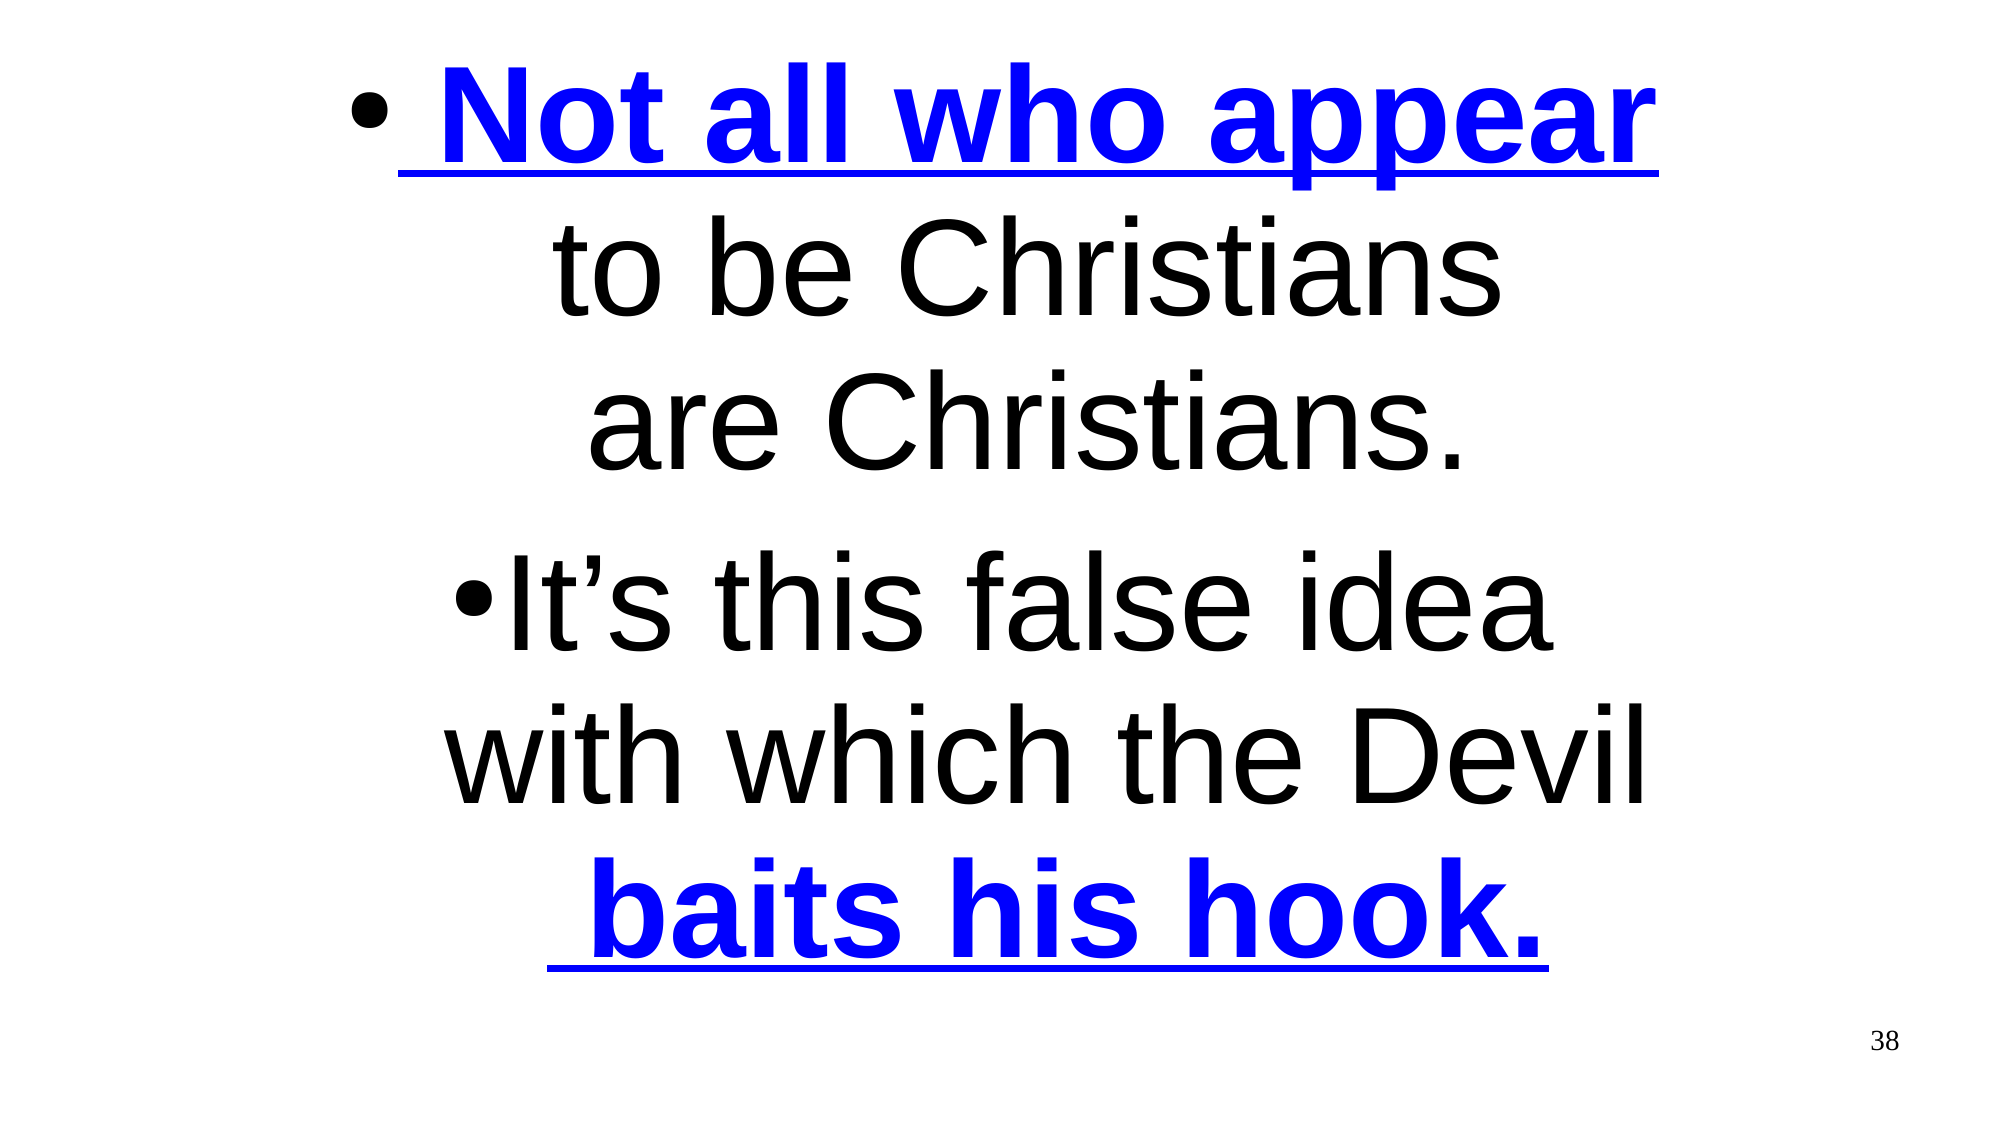

# Not all who appear to be Christians are Christians.
It’s this false idea
with which the Devil
 baits his hook.
38